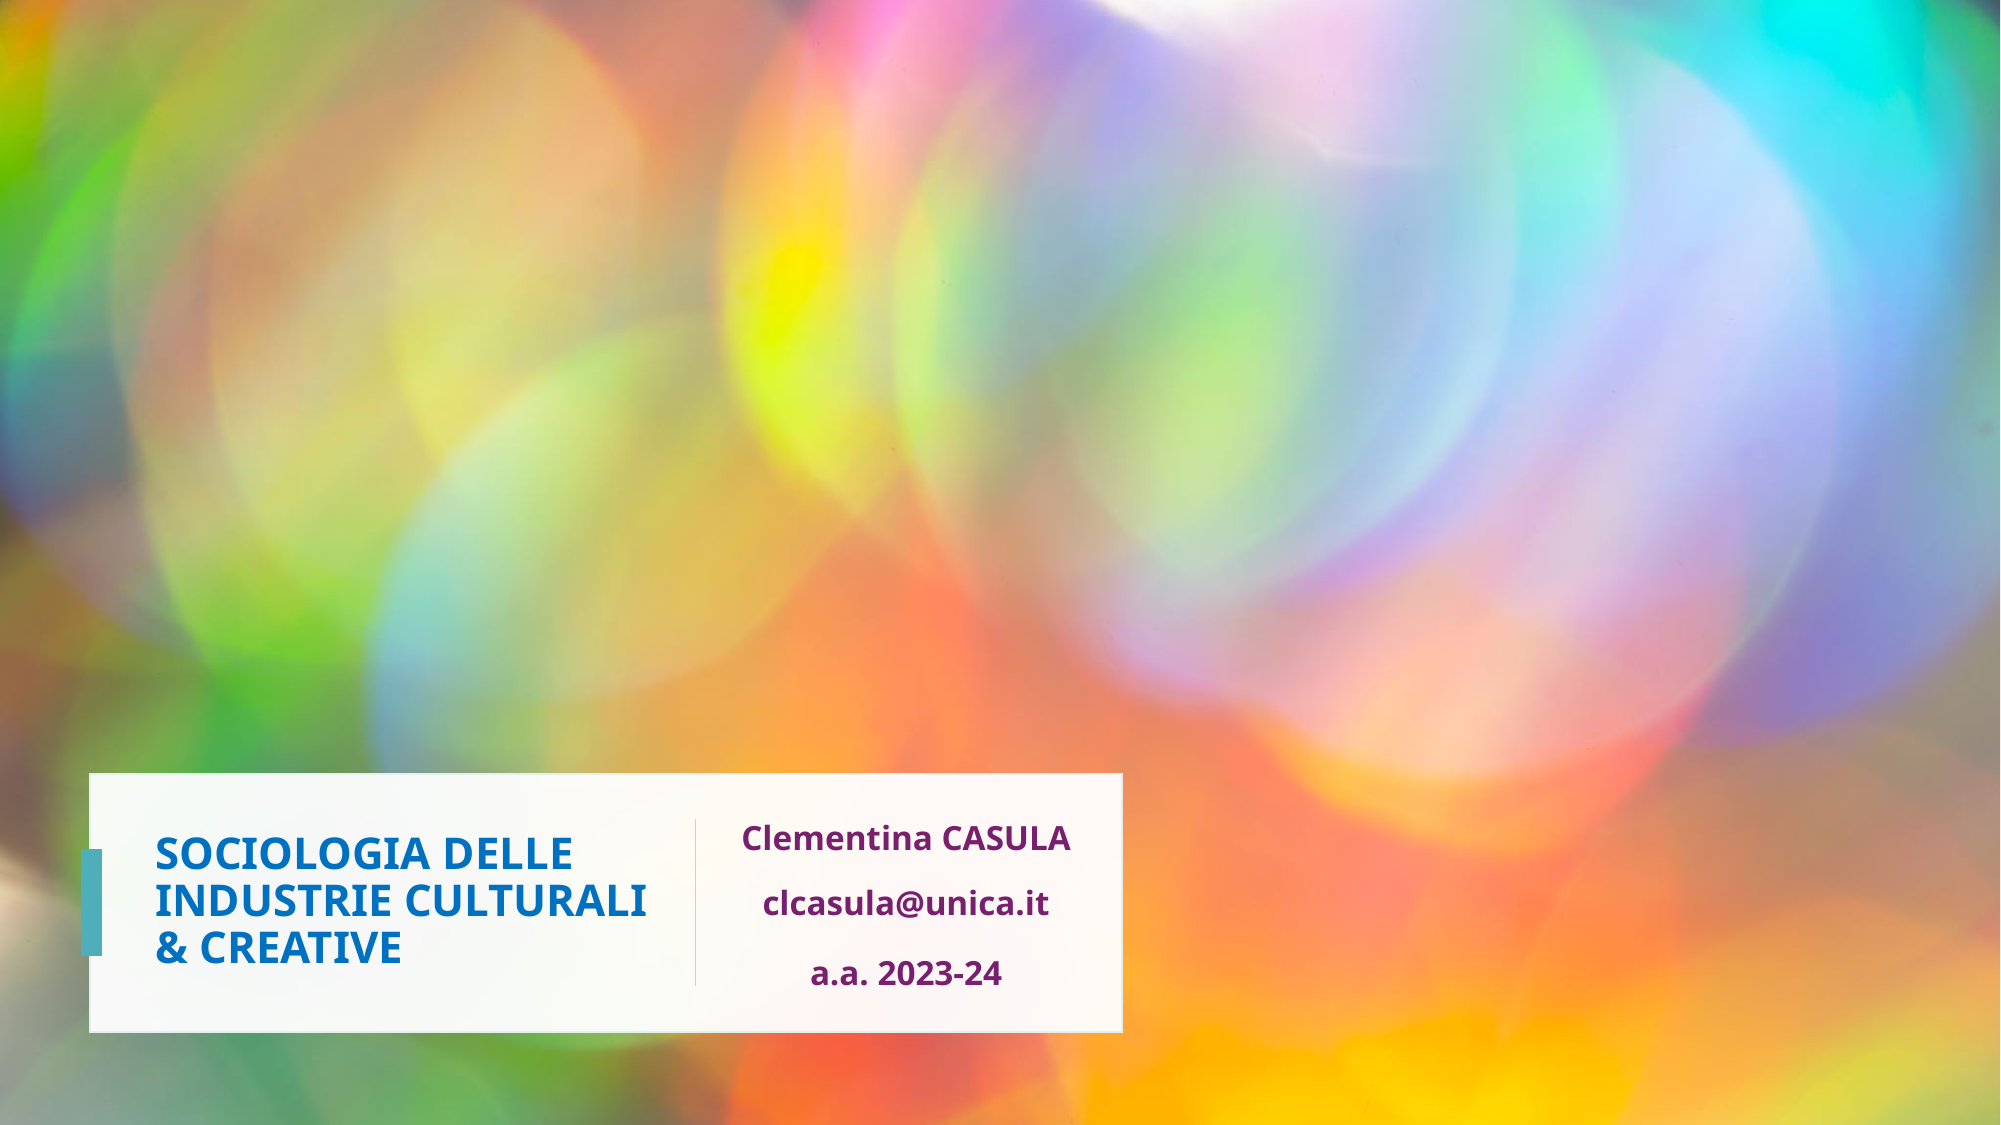

# Sociologia delle Industrie Culturali & Creative
Clementina CASULA
clcasula@unica.it
a.a. 2023-24